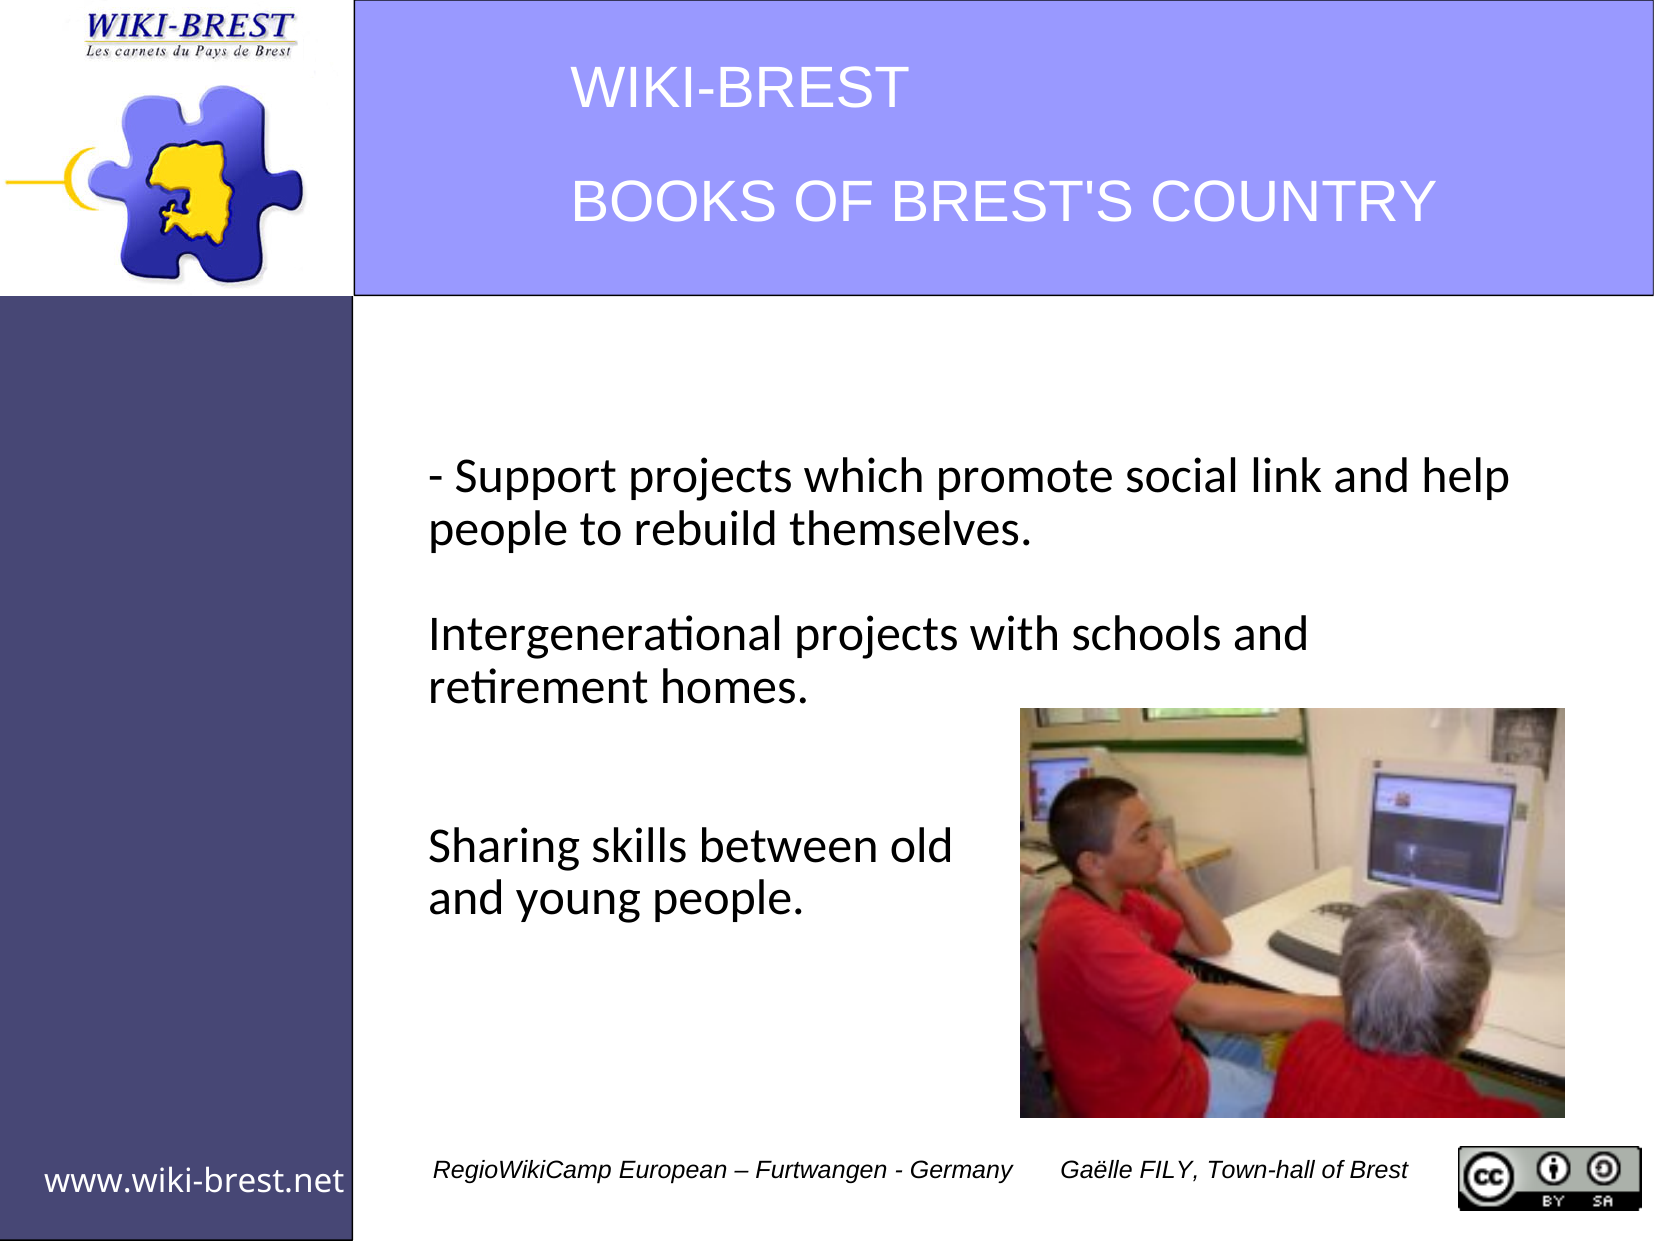

- Support projects which promote social link and help people to rebuild themselves.
Intergenerational projects with schools and retirement homes.
Sharing skills between old
and young people.